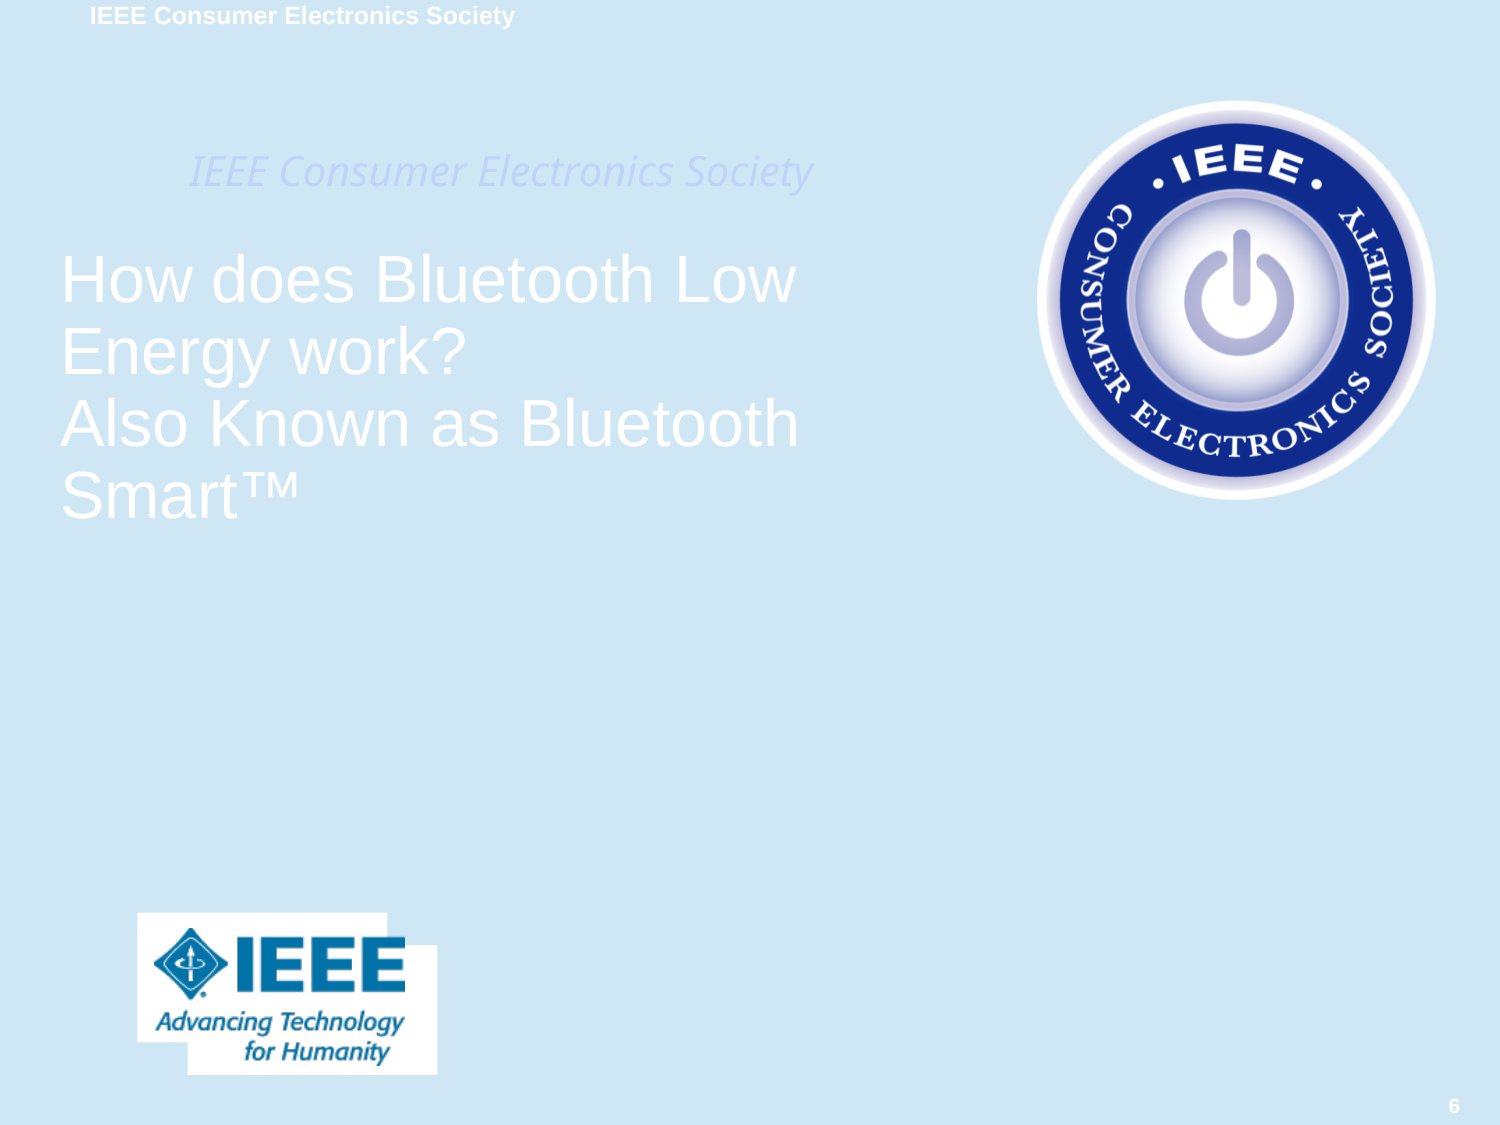

# IEEE Consumer Electronics Society
How does Bluetooth Low Energy work?
Also Known as Bluetooth Smart™